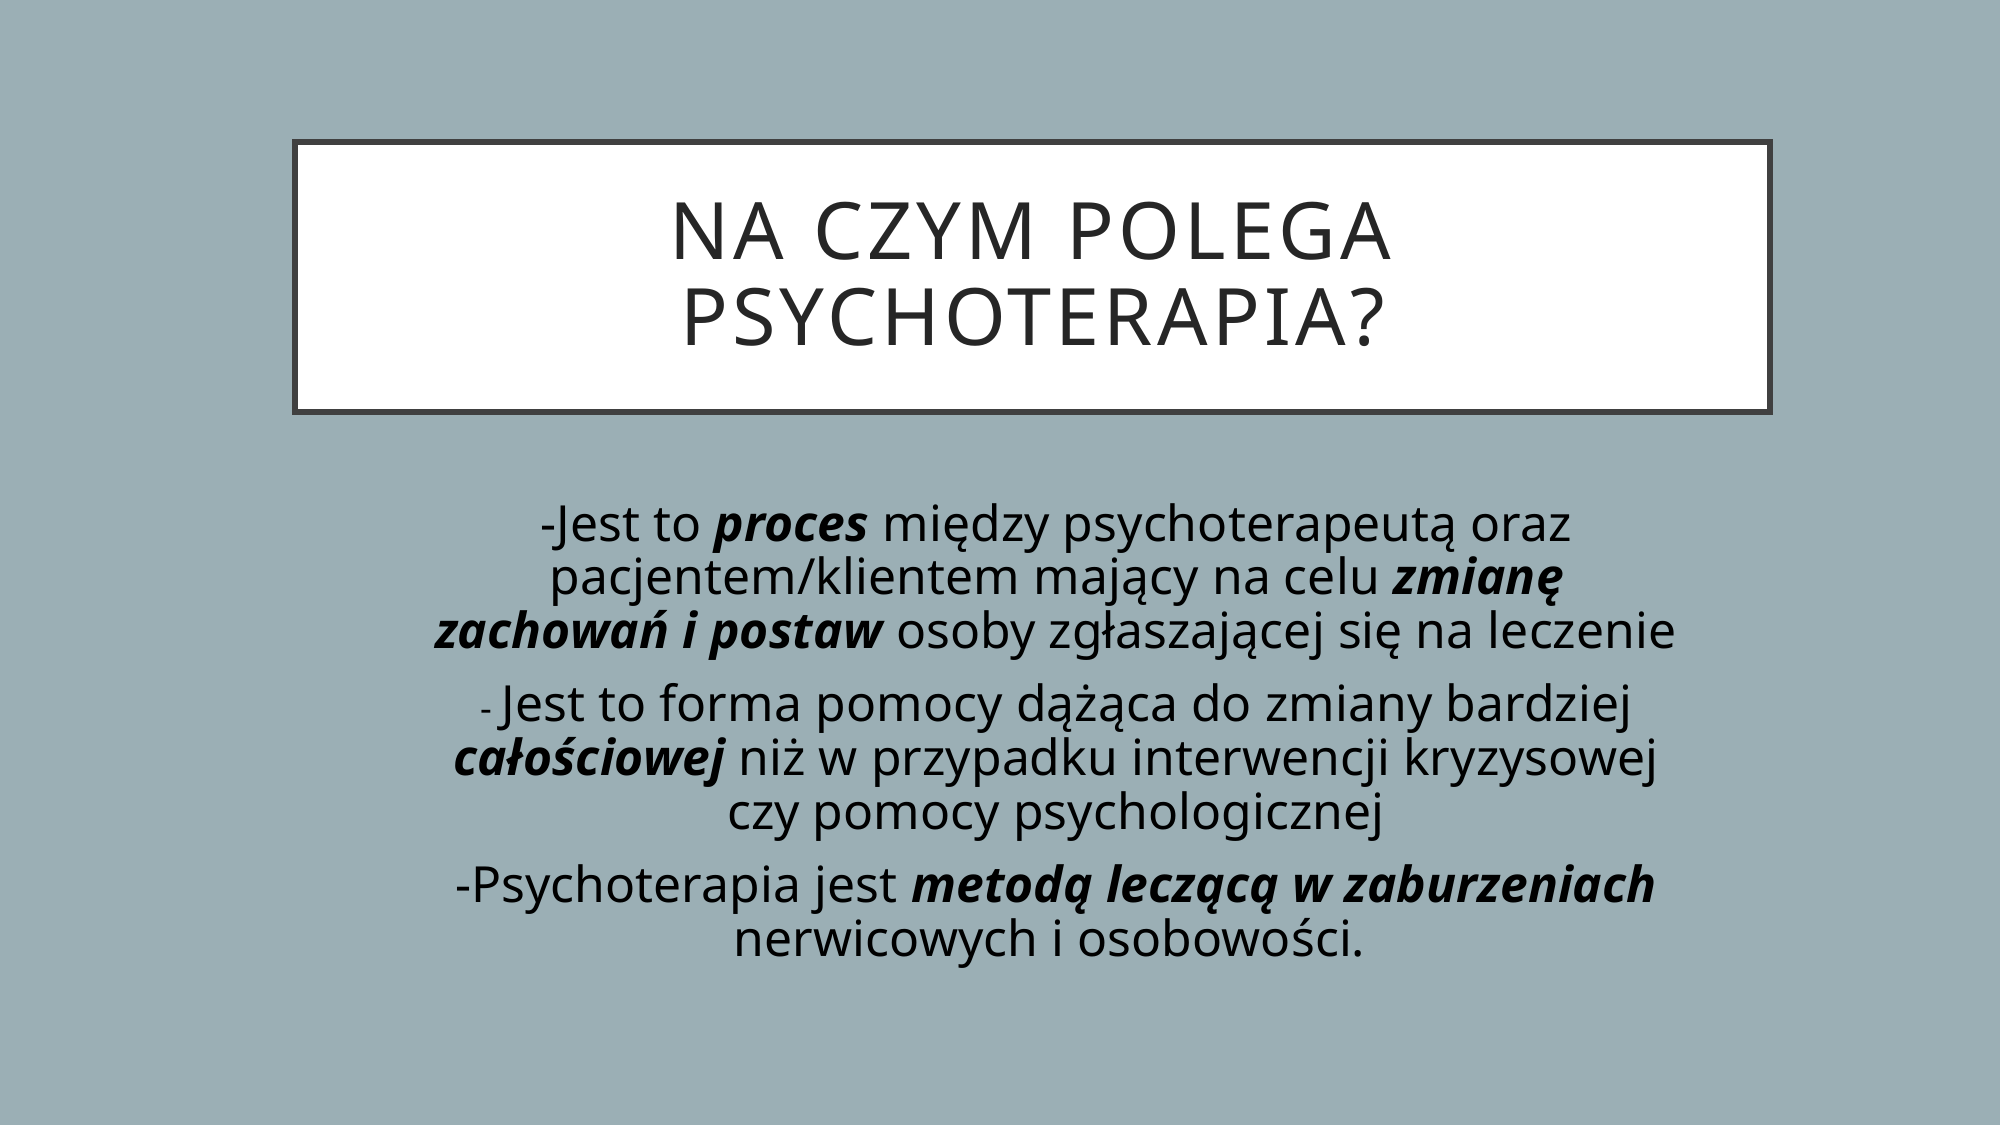

# Na czym polega psychoterapia?
-Jest to proces między psychoterapeutą oraz pacjentem/klientem mający na celu zmianę zachowań i postaw osoby zgłaszającej się na leczenie
- Jest to forma pomocy dążąca do zmiany bardziej całościowej niż w przypadku interwencji kryzysowej czy pomocy psychologicznej
-Psychoterapia jest metodą leczącą w zaburzeniach nerwicowych i osobowości.